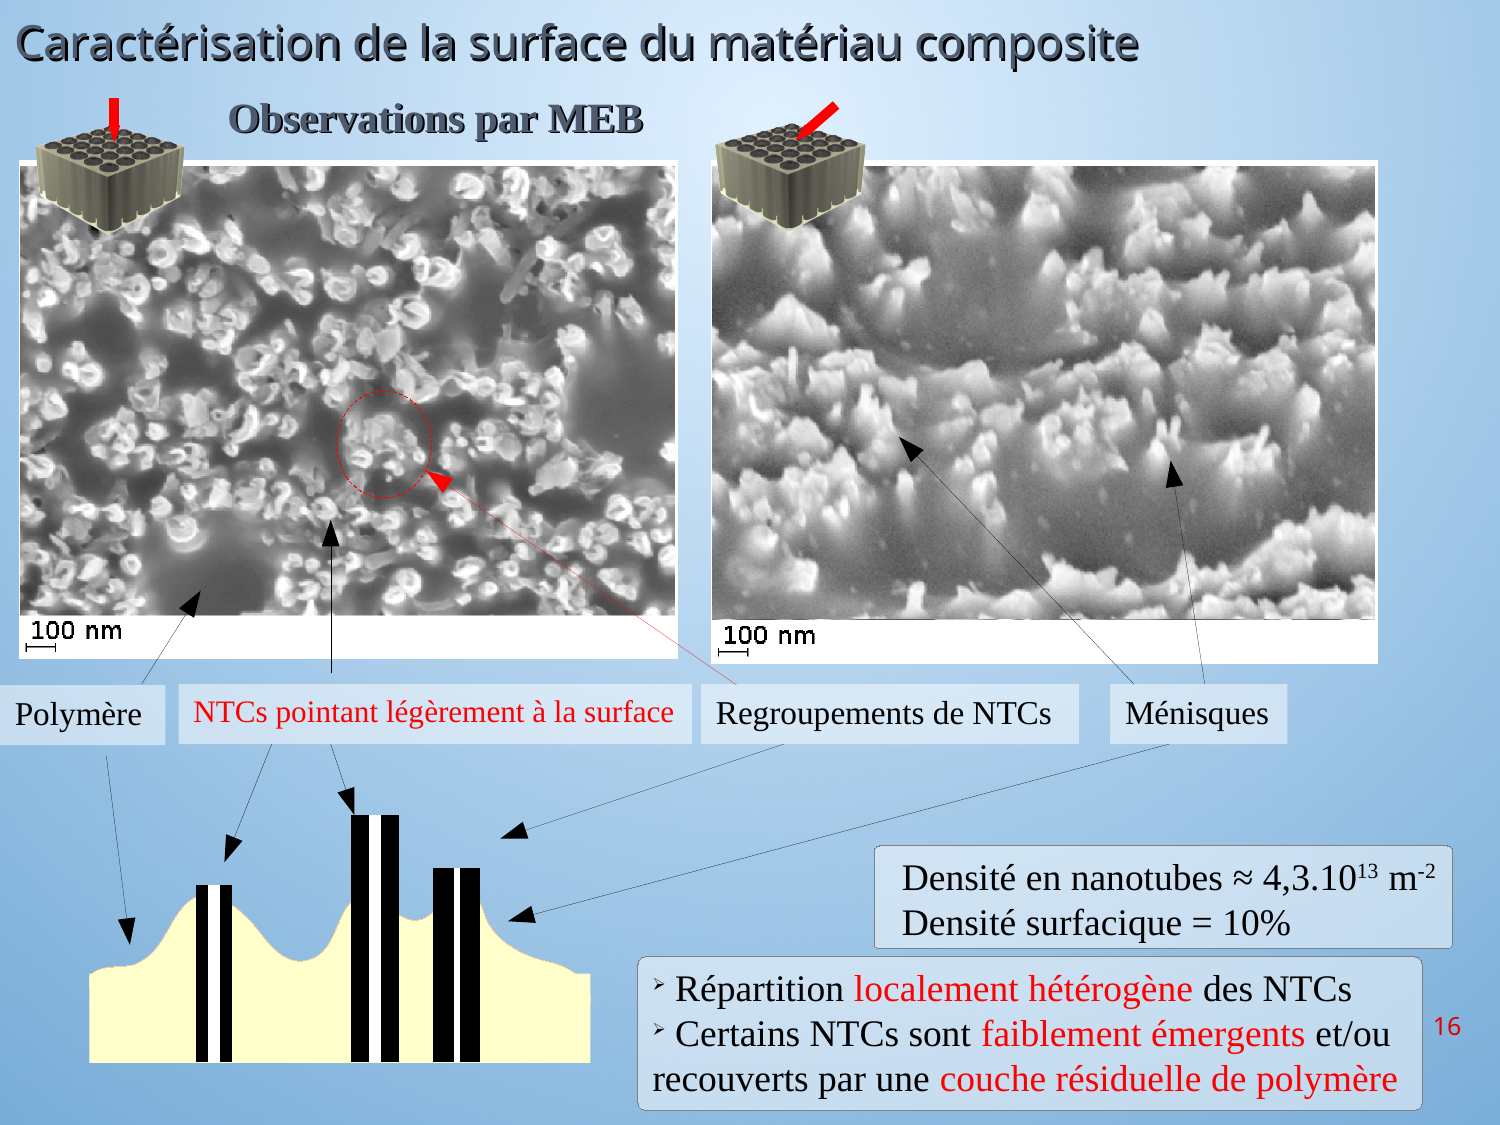

Caractérisation de la surface du matériau composite
Observations par MEB
Regroupements de NTCs
Ménisques
NTCs pointant légèrement à la surface
Polymère
Densité en nanotubes ≈ 4,3.1013 m-2
Densité surfacique = 10%
 Répartition localement hétérogène des NTCs
 Certains NTCs sont faiblement émergents et/ou recouverts par une couche résiduelle de polymère